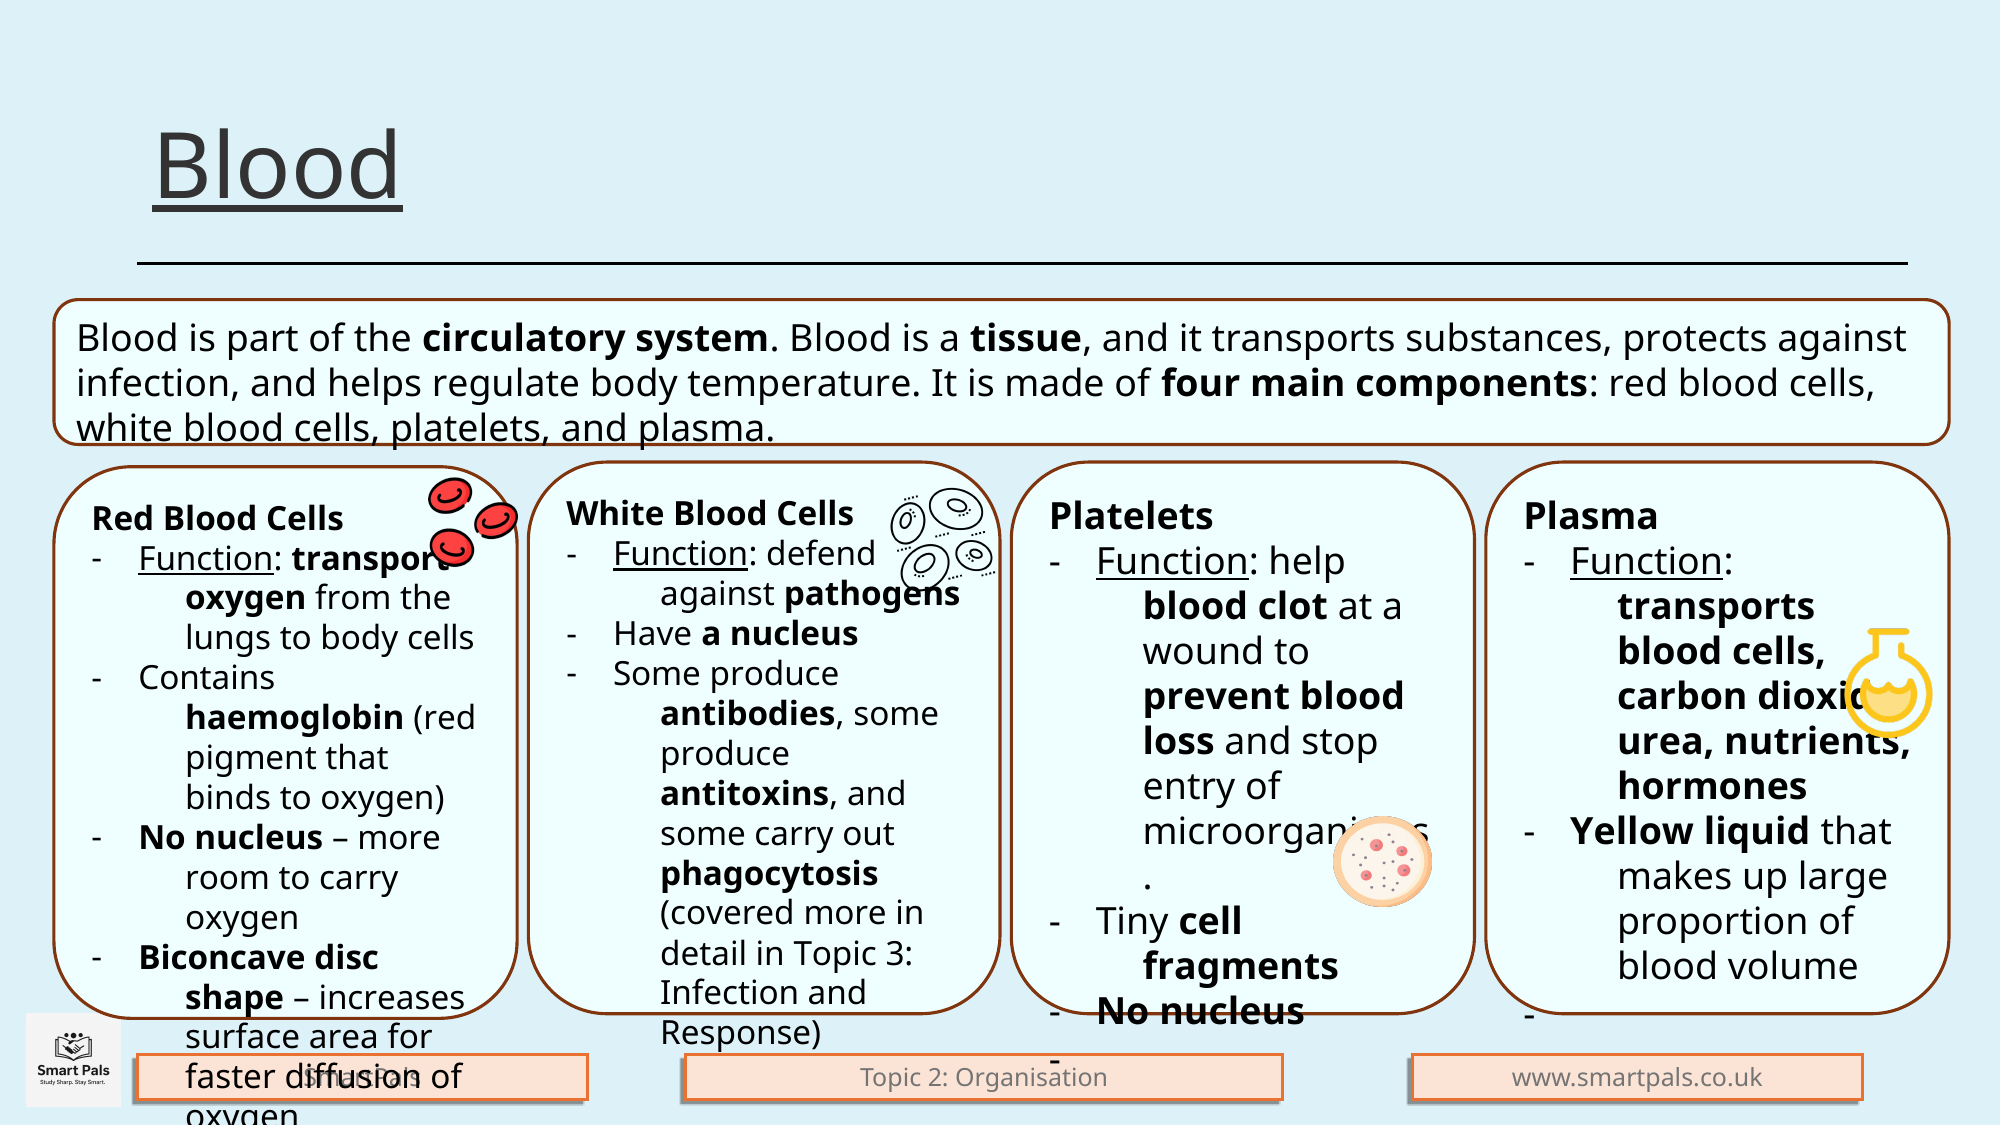

# Blood
Blood is part of the circulatory system. Blood is a tissue, and it transports substances, protects against infection, and helps regulate body temperature. It is made of four main components: red blood cells, white blood cells, platelets, and plasma.
White Blood Cells
Function: defend against pathogens
Have a nucleus
Some produce antibodies, some produce antitoxins, and some carry out phagocytosis (covered more in detail in Topic 3: Infection and Response)
Platelets
Function: help blood clot at a wound to prevent blood loss and stop entry of microorganisms.
Tiny cell fragments
No nucleus
Plasma
Function: transports blood cells, carbon dioxide, urea, nutrients, hormones
Yellow liquid that makes up large proportion of blood volume
Red Blood Cells
Function: transport oxygen from the lungs to body cells
Contains haemoglobin (red pigment that binds to oxygen)
No nucleus – more room to carry oxygen
Biconcave disc shape – increases surface area for faster diffusion of oxygen